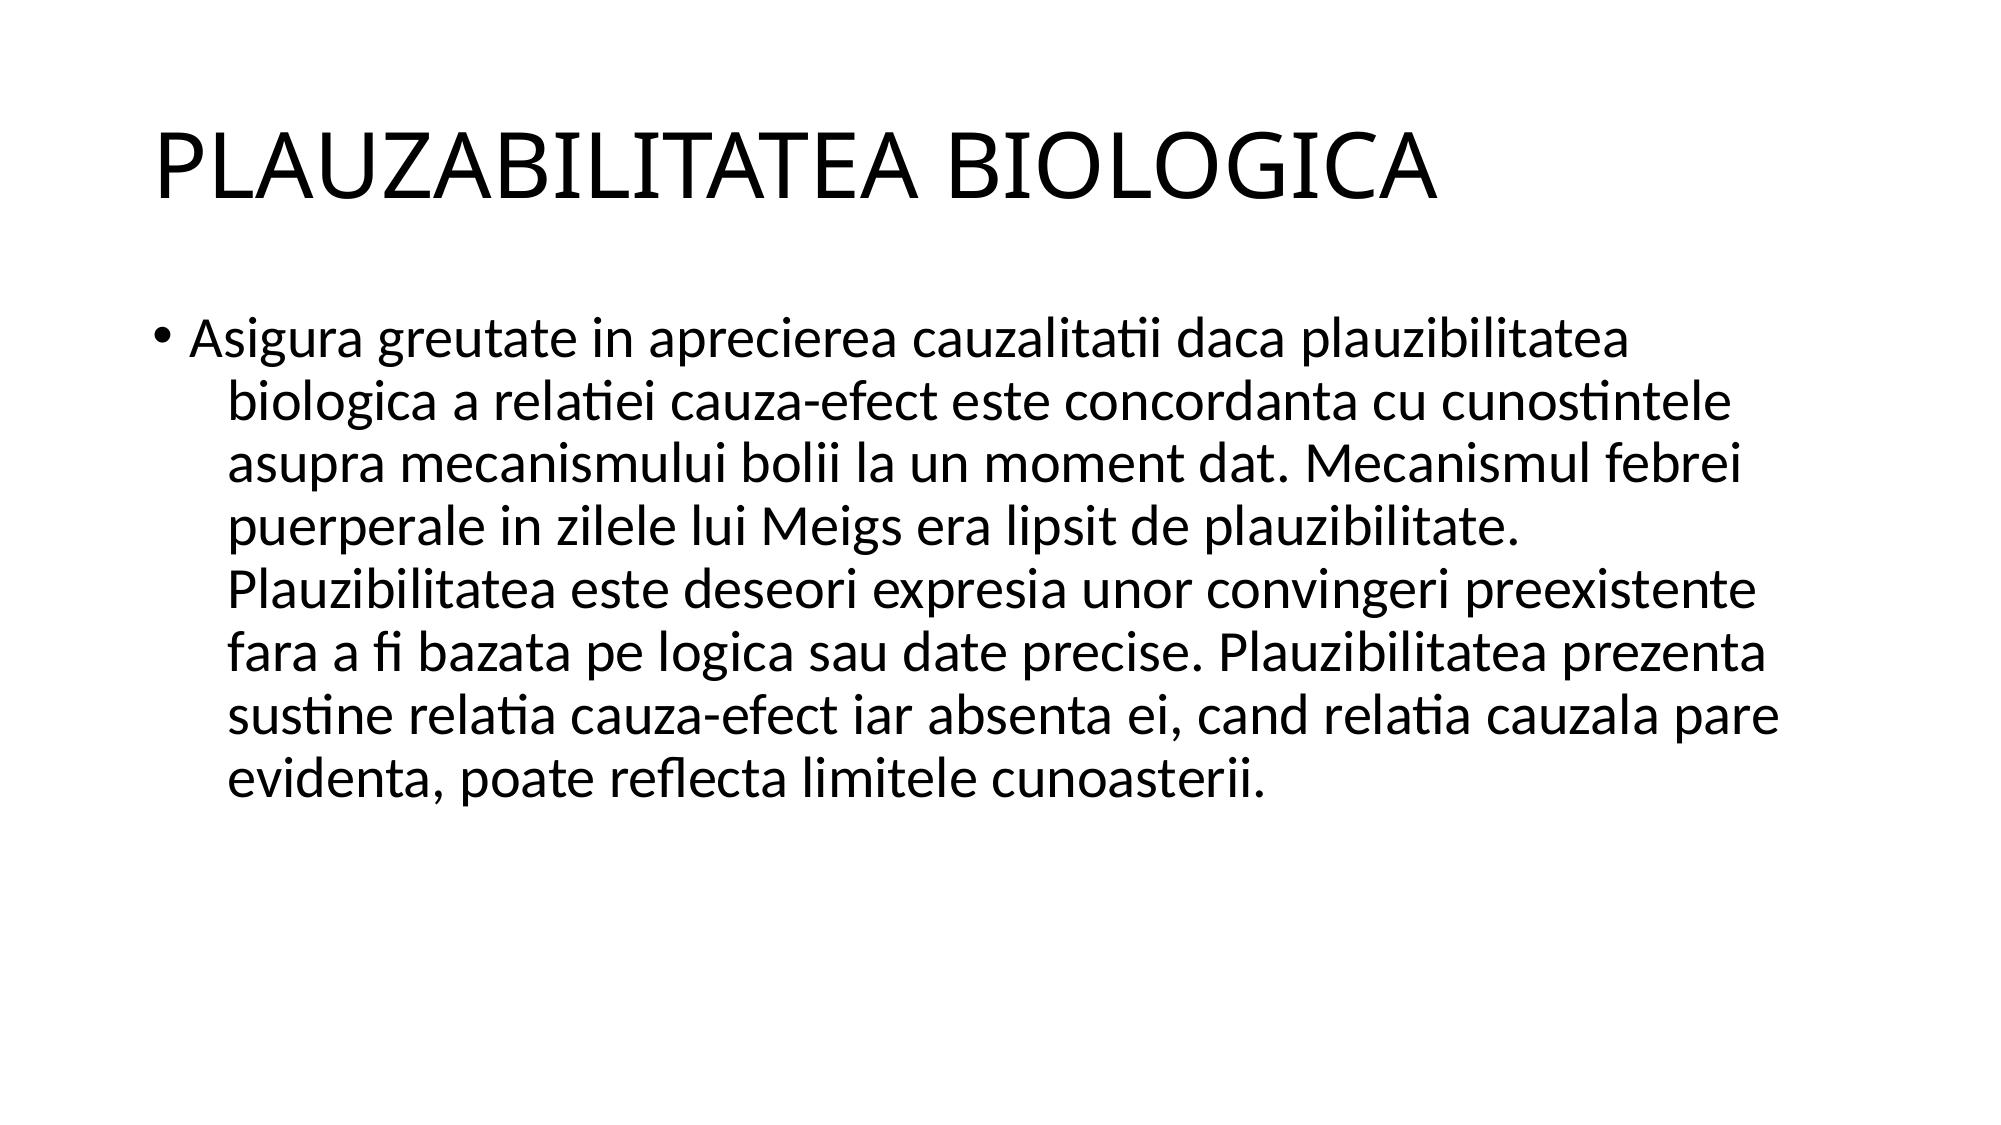

# PLAUZABILITATEA BIOLOGICA
Asigura greutate in aprecierea cauzalitatii daca plauzibilitatea biologica a relatiei cauza-efect este concordanta cu cunostintele asupra mecanismului bolii la un moment dat. Mecanismul febrei puerperale in zilele lui Meigs era lipsit de plauzibilitate. Plauzibilitatea este deseori expresia unor convingeri preexistente fara a fi bazata pe logica sau date precise. Plauzibilitatea prezenta sustine relatia cauza-efect iar absenta ei, cand relatia cauzala pare evidenta, poate reflecta limitele cunoasterii.